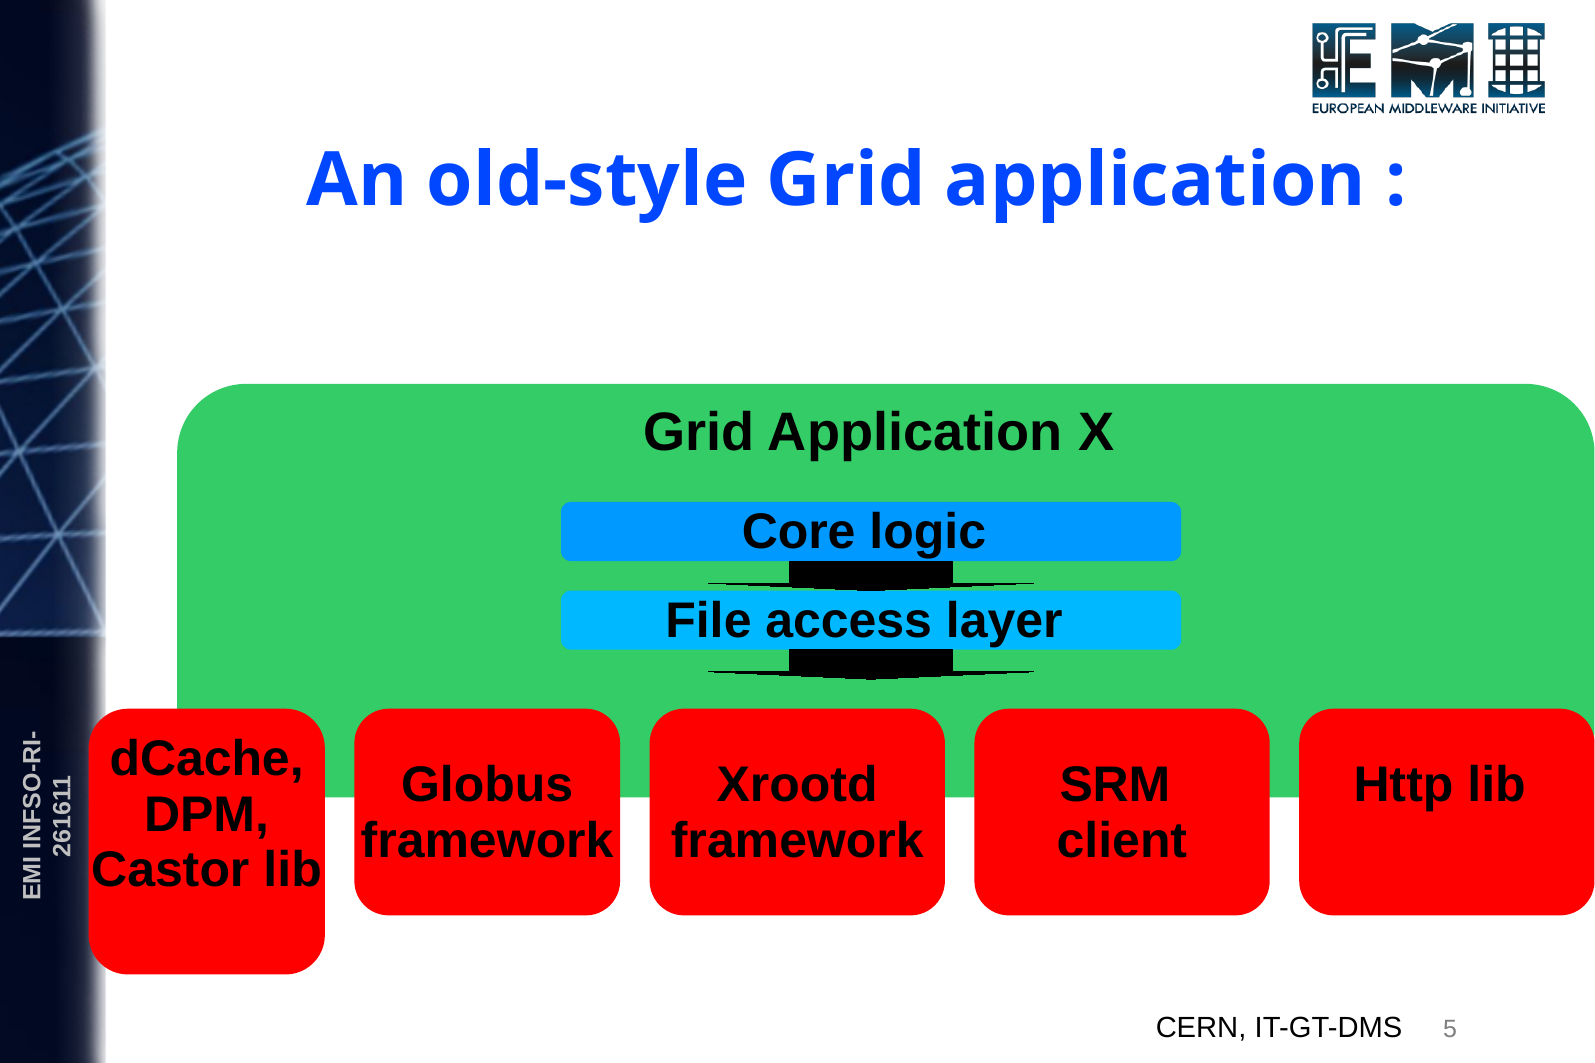

# An old-style Grid application :
 Grid Application X
Core logic
File access layer
dCache,
DPM,
Castor lib
Globus
framework
Xrootd
framework
SRM
client
Http lib
CERN, IT-GT-DMS
5